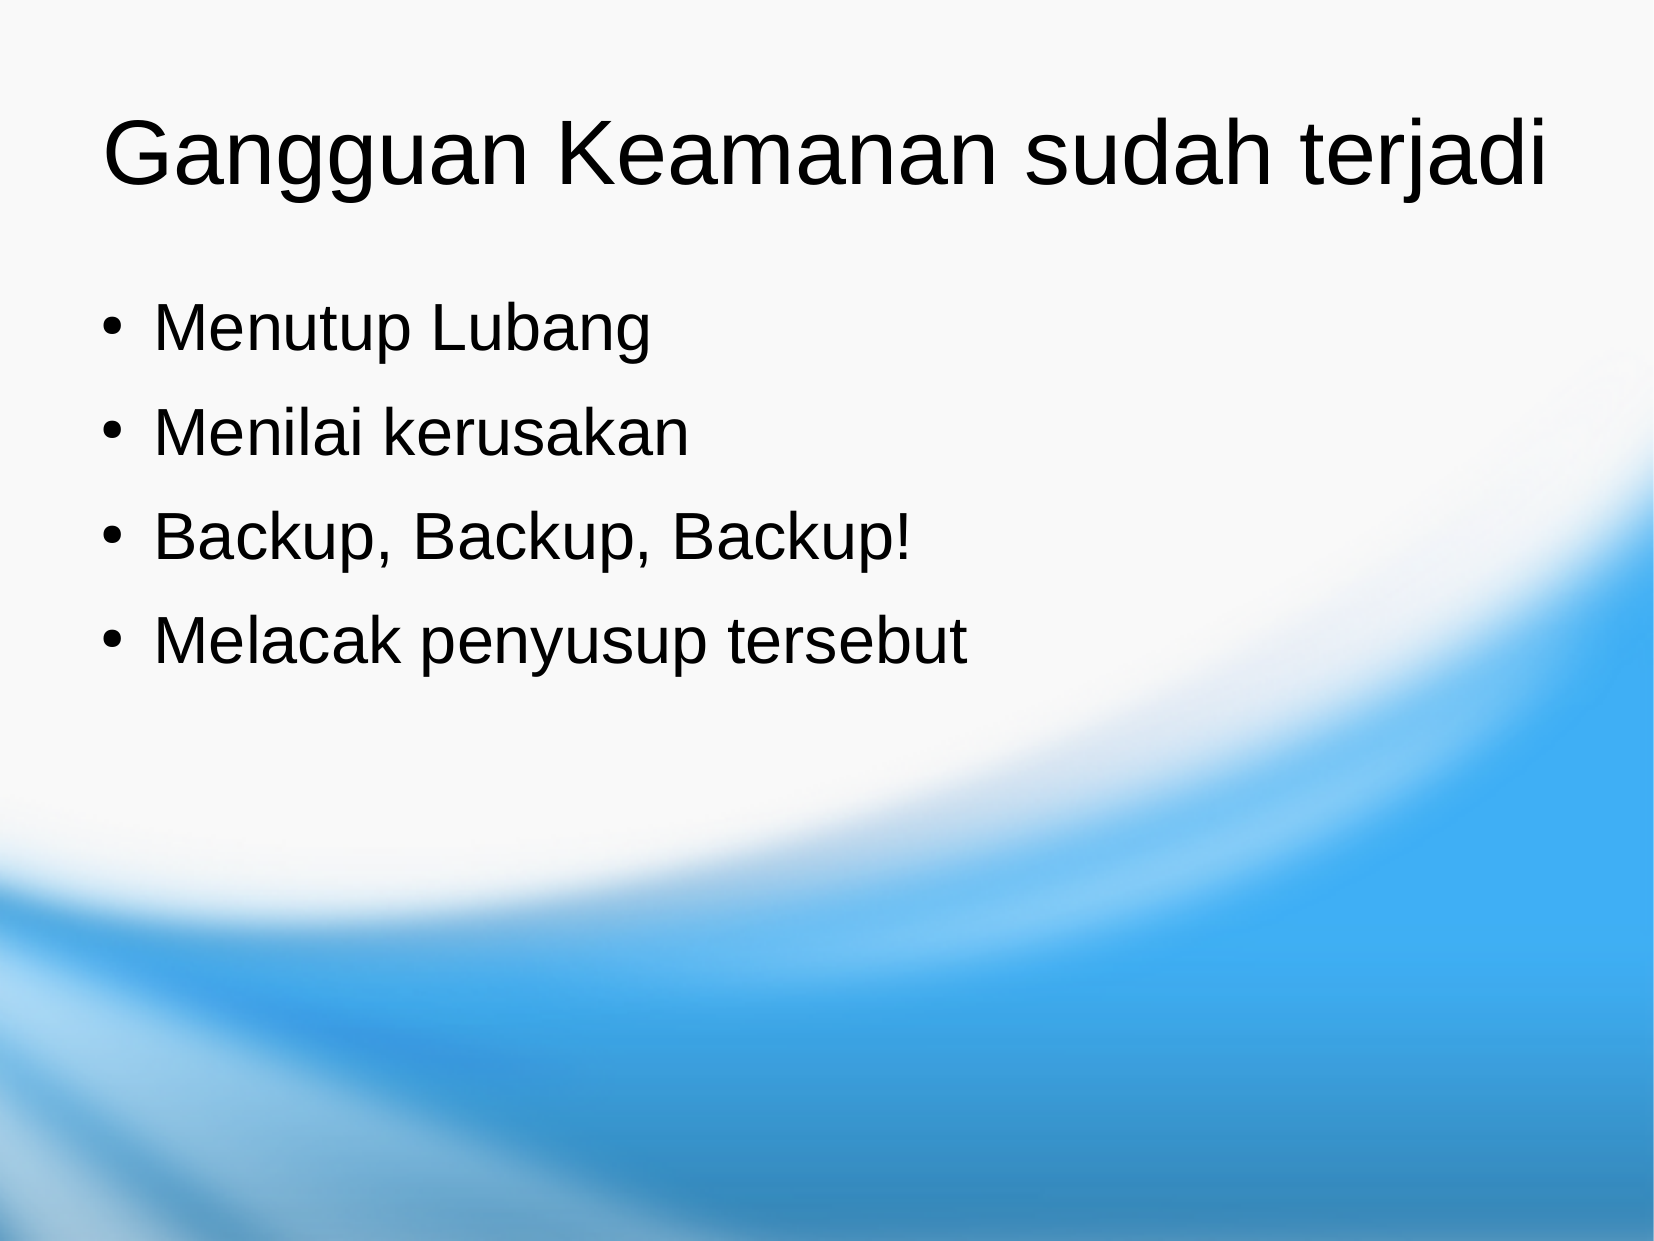

# Gangguan Keamanan sudah terjadi
Menutup Lubang
Menilai kerusakan
Backup, Backup, Backup!
Melacak penyusup tersebut